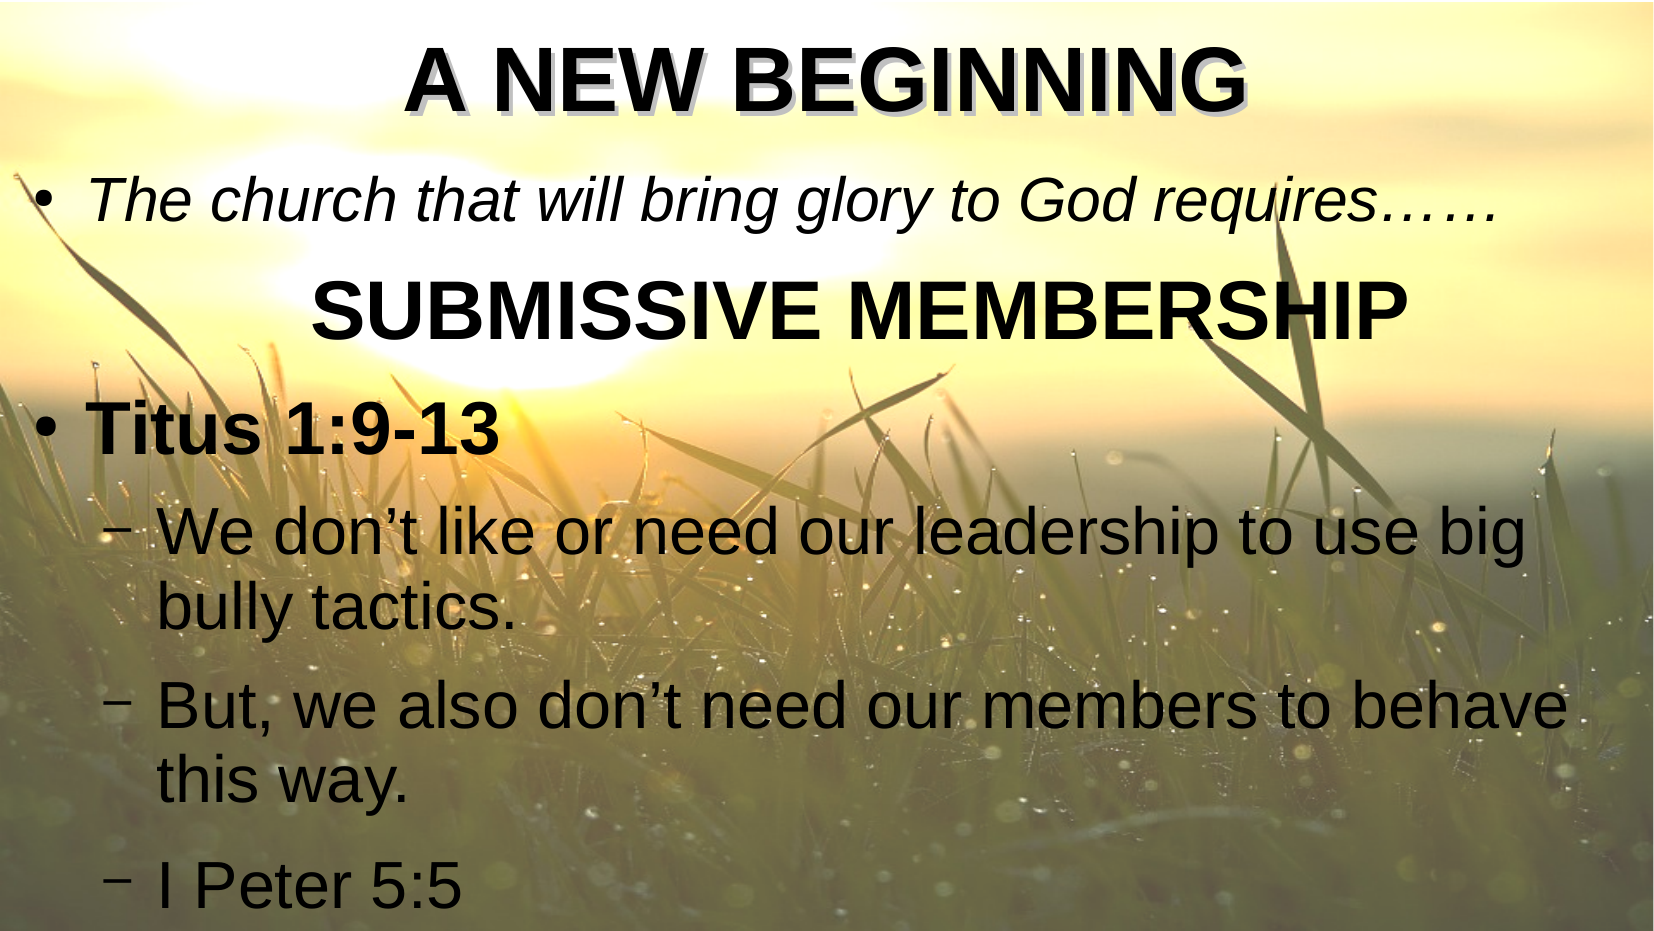

# A NEW BEGINNING
The church that will bring glory to God requires……
SUBMISSIVE MEMBERSHIP
Titus 1:9-13
We don’t like or need our leadership to use big bully tactics.
But, we also don’t need our members to behave this way.
I Peter 5:5